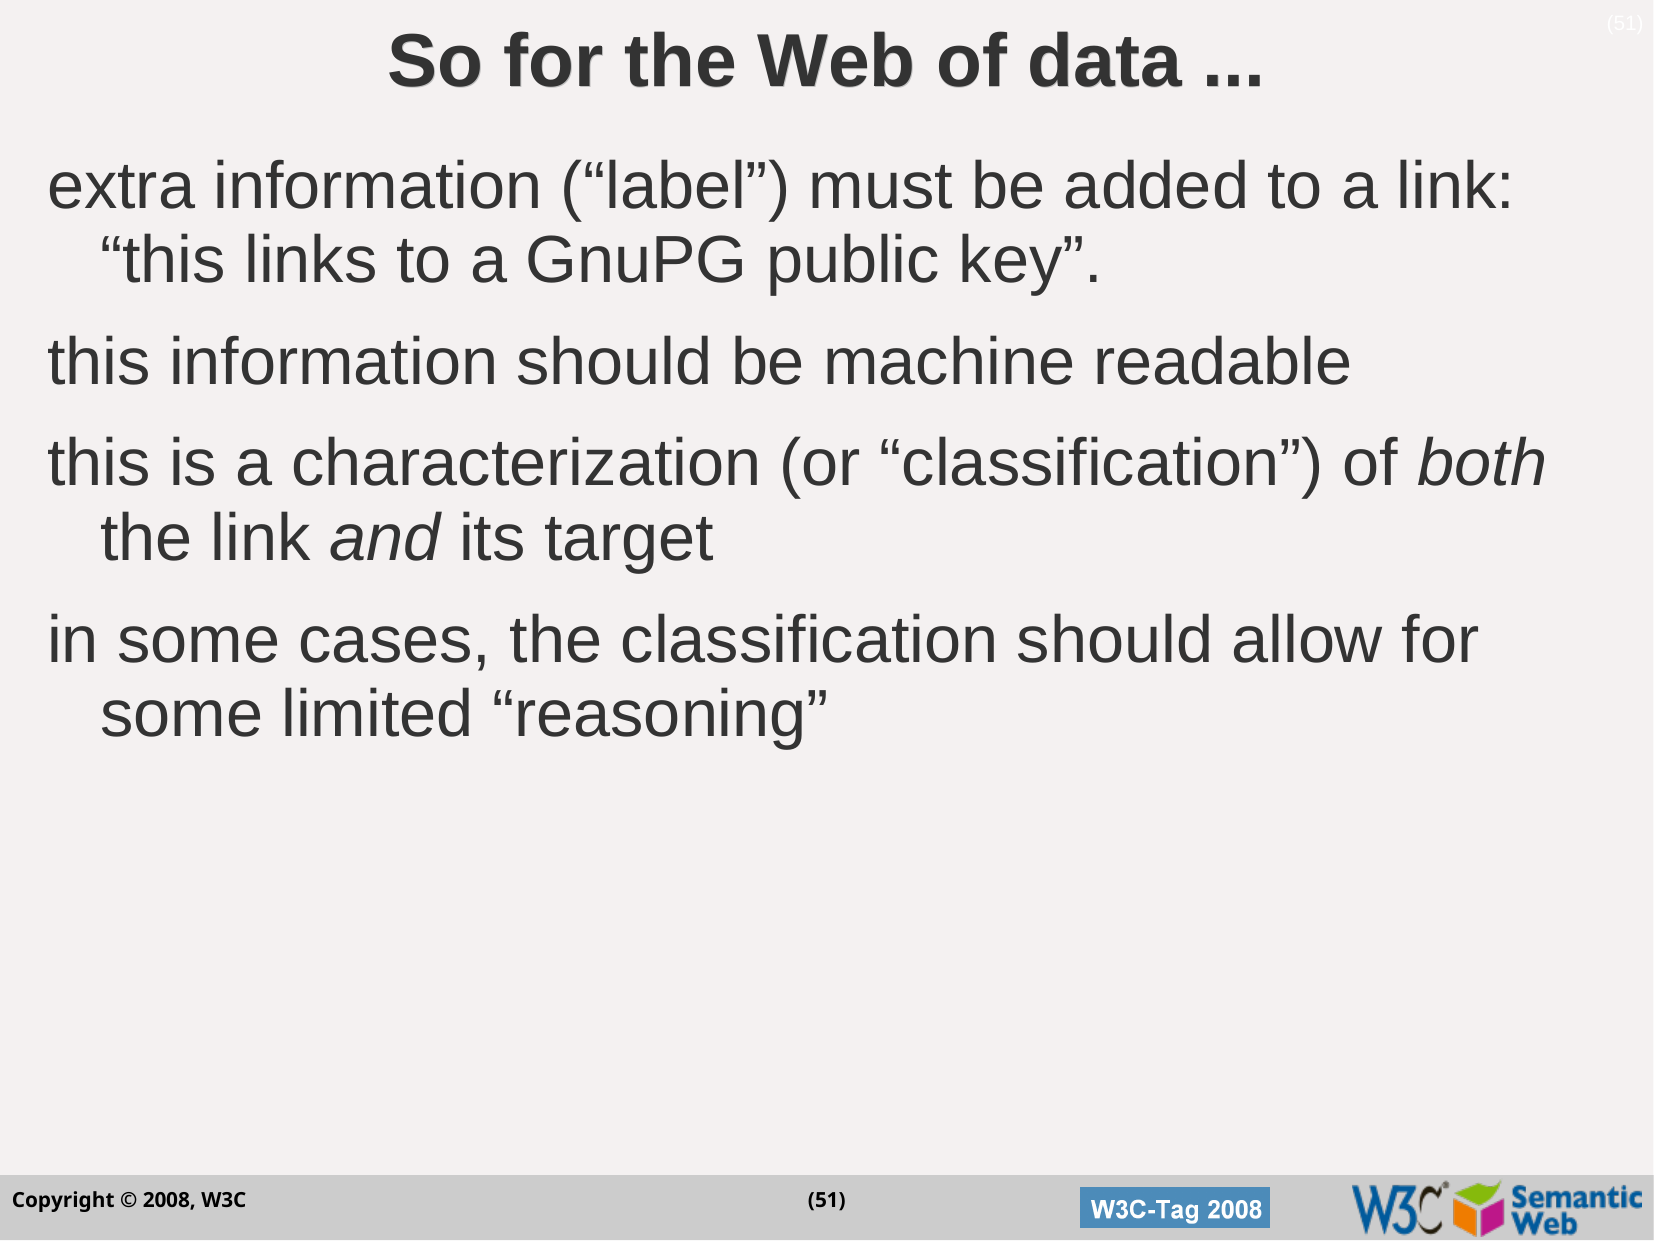

So for the Web of data ...
# extra information (“label”) must be added to a link: “this links to a GnuPG public key”.
this information should be machine readable
this is a characterization (or “classification”) of both the link and its target
in some cases, the classification should allow for some limited “reasoning”